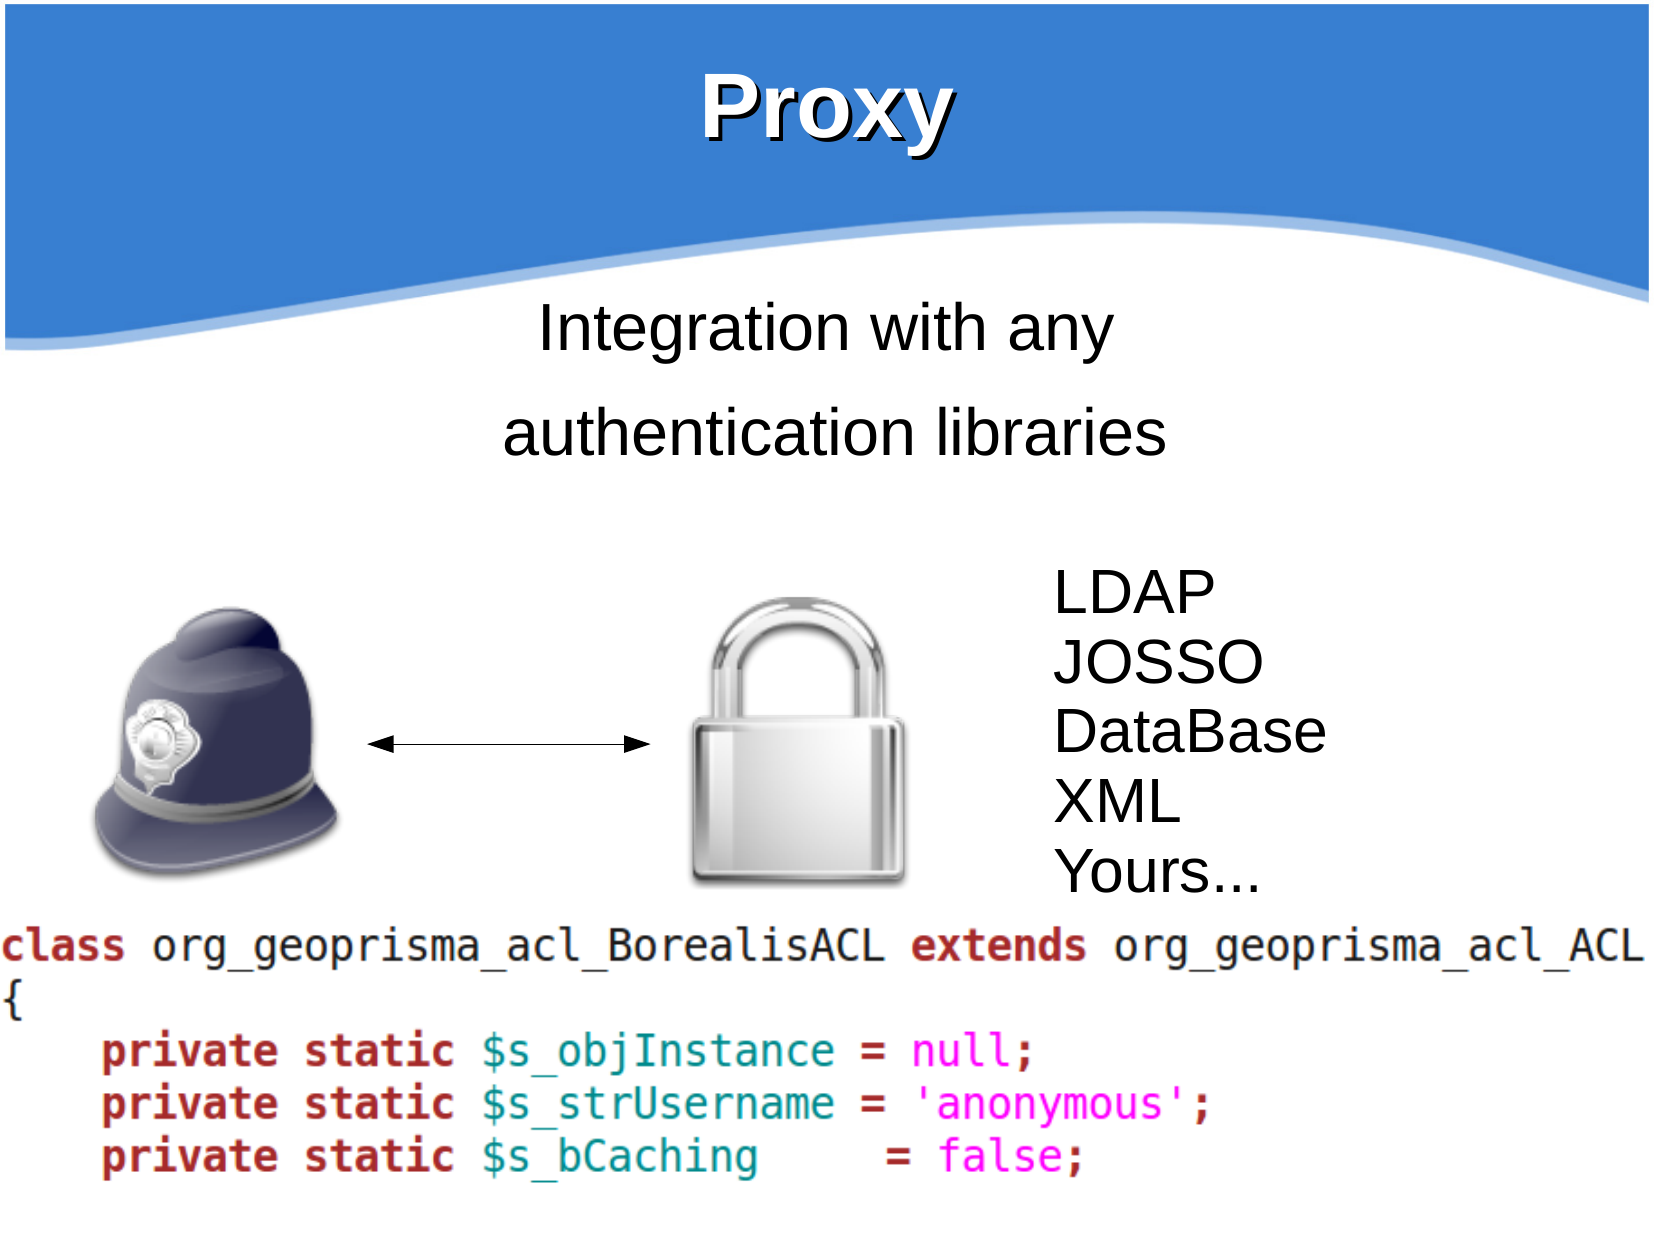

Proxy
# Integration with any
authentication libraries
 LDAP
 JOSSO
 DataBase
 XML
 Yours...